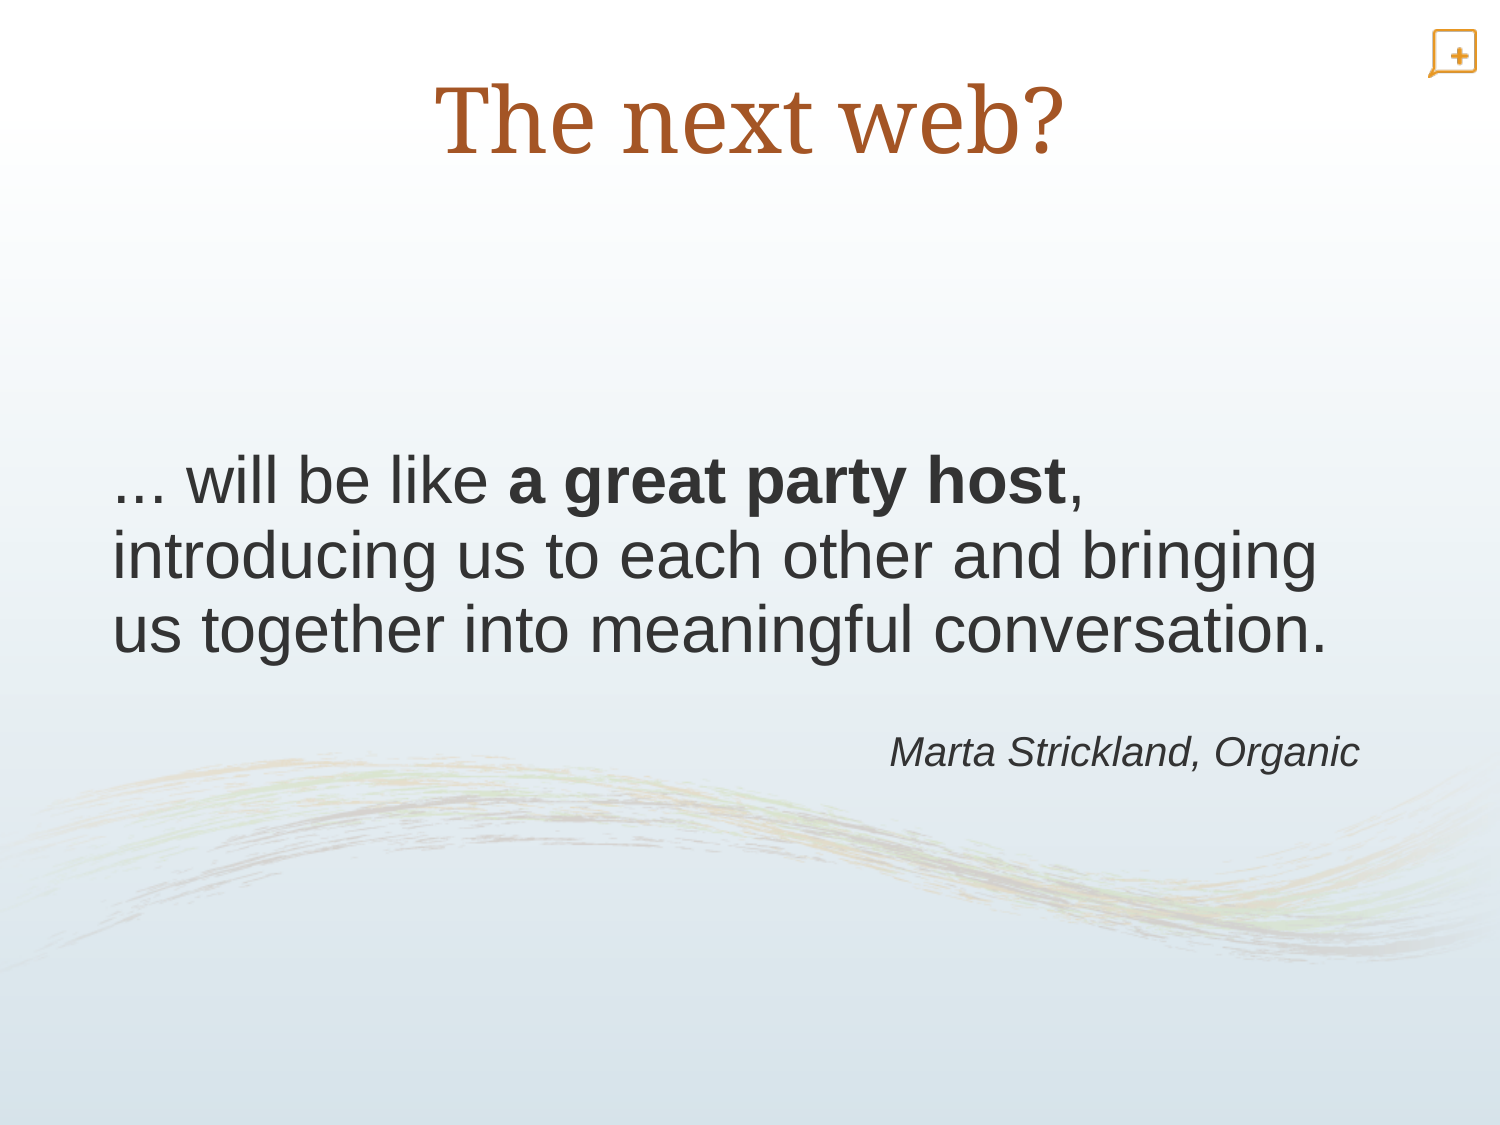

# The next web?
... will be like a great party host, introducing us to each other and bringing us together into meaningful conversation.
Marta Strickland, Organic